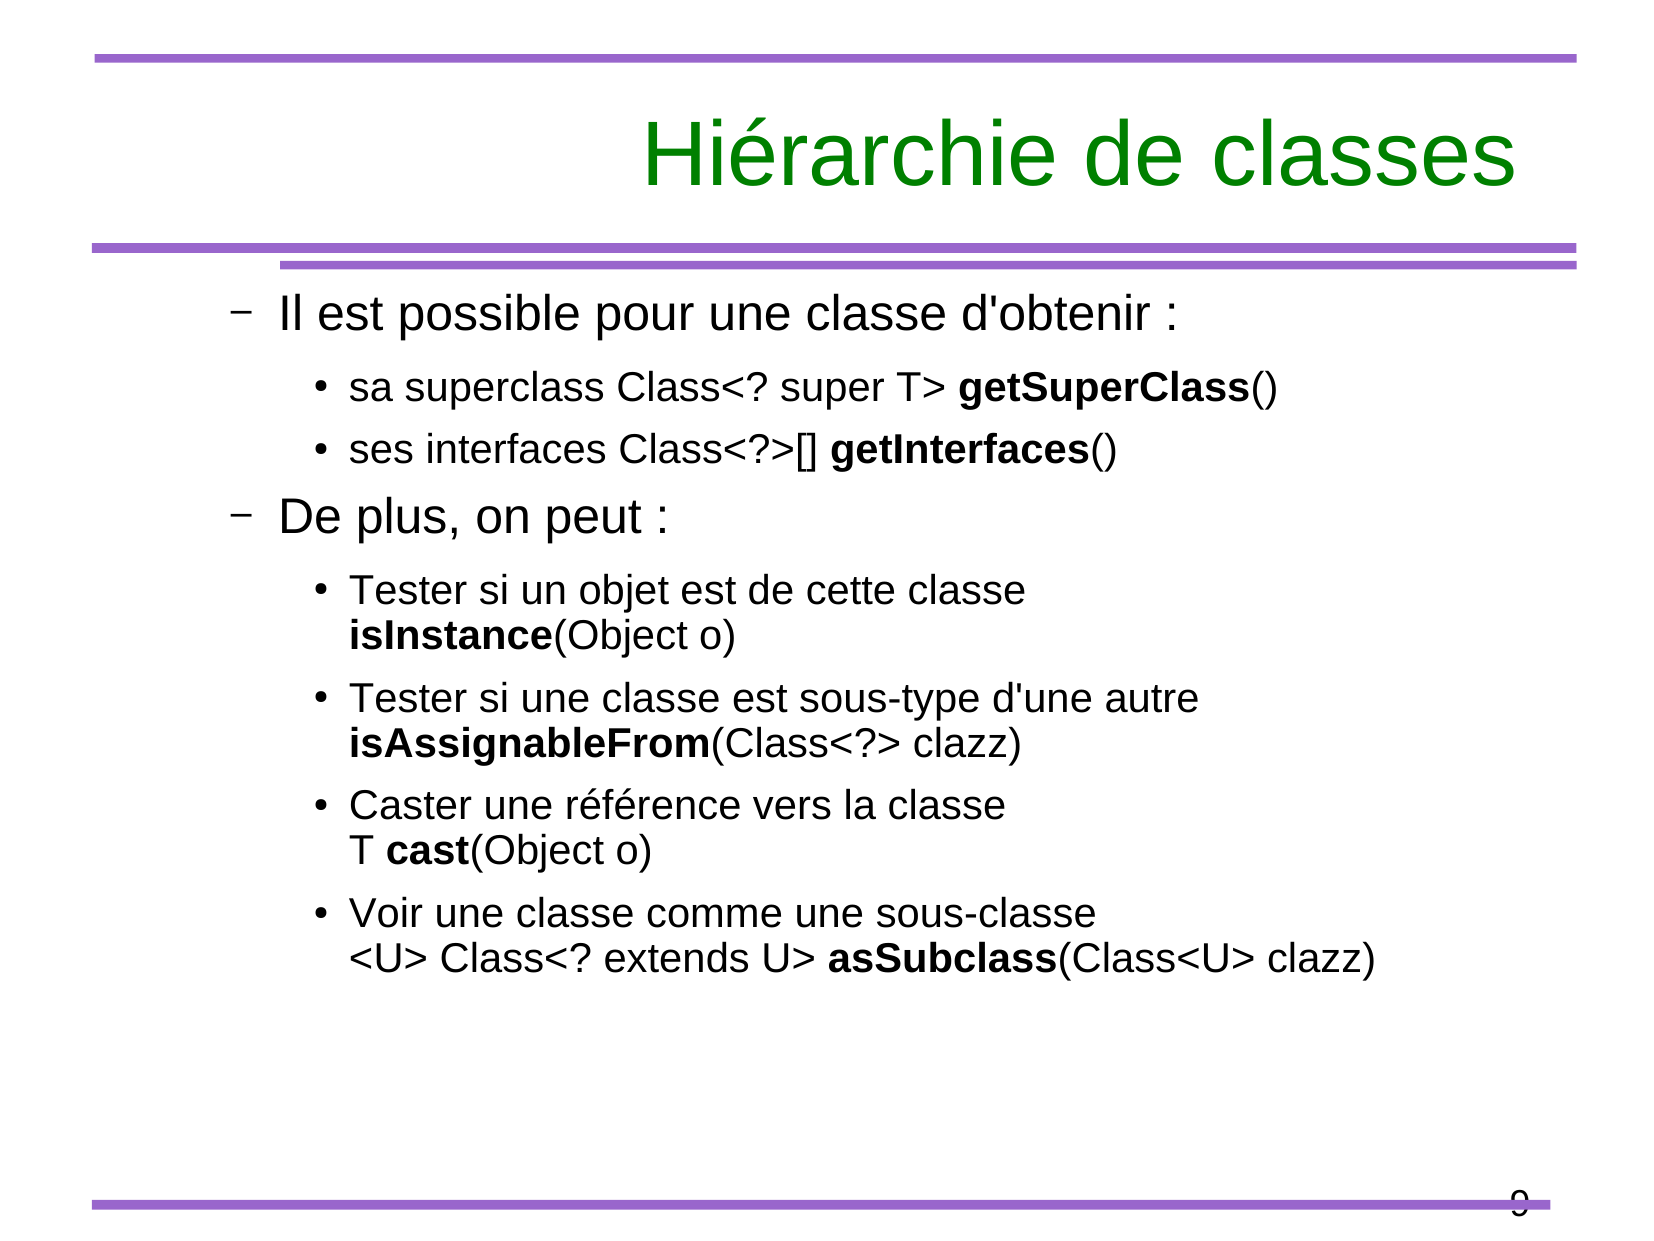

# Hiérarchie de classes
Il est possible pour une classe d'obtenir :
sa superclass Class<? super T> getSuperClass()
ses interfaces Class<?>[] getInterfaces()
De plus, on peut :
Tester si un objet est de cette classe
isInstance(Object o)
Tester si une classe est sous-type d'une autre
isAssignableFrom(Class<?> clazz)
Caster une référence vers la classe
T cast(Object o)
Voir une classe comme une sous-classe
<U> Class<? extends U> asSubclass(Class<U> clazz)